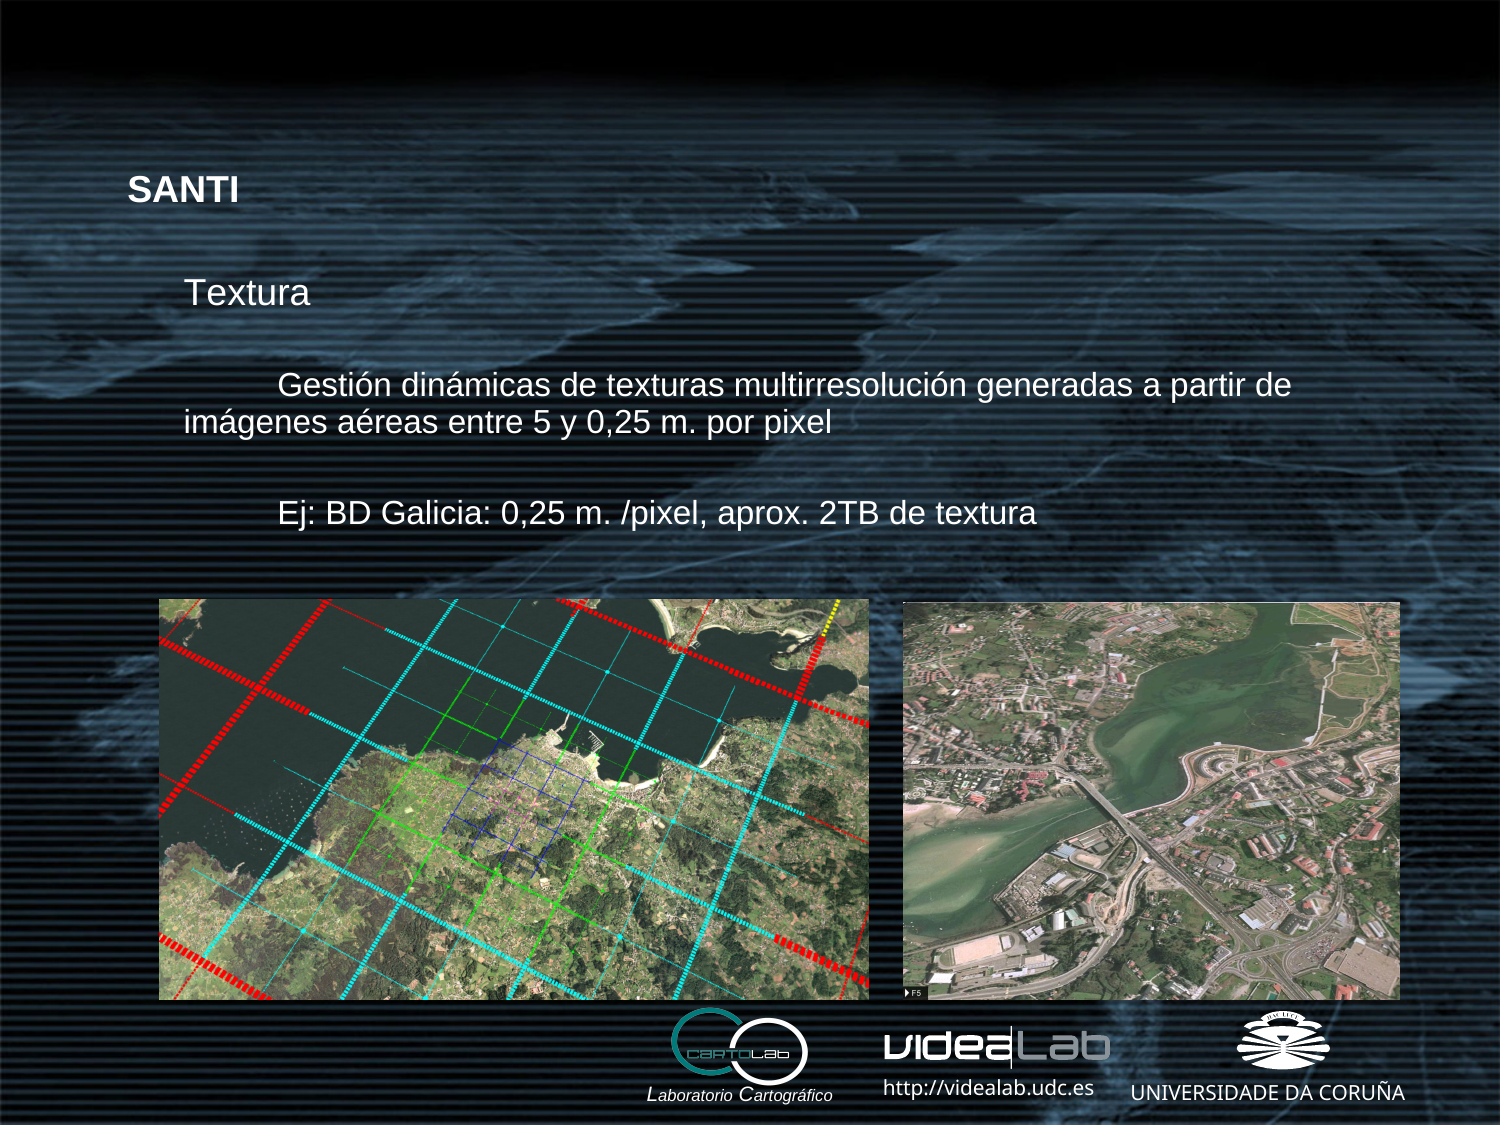

# SANTI
	Textura
		Gestión dinámicas de texturas multirresolución generadas a partir de 	imágenes aéreas entre 5 y 0,25 m. por pixel
		Ej: BD Galicia: 0,25 m. /pixel, aprox. 2TB de textura